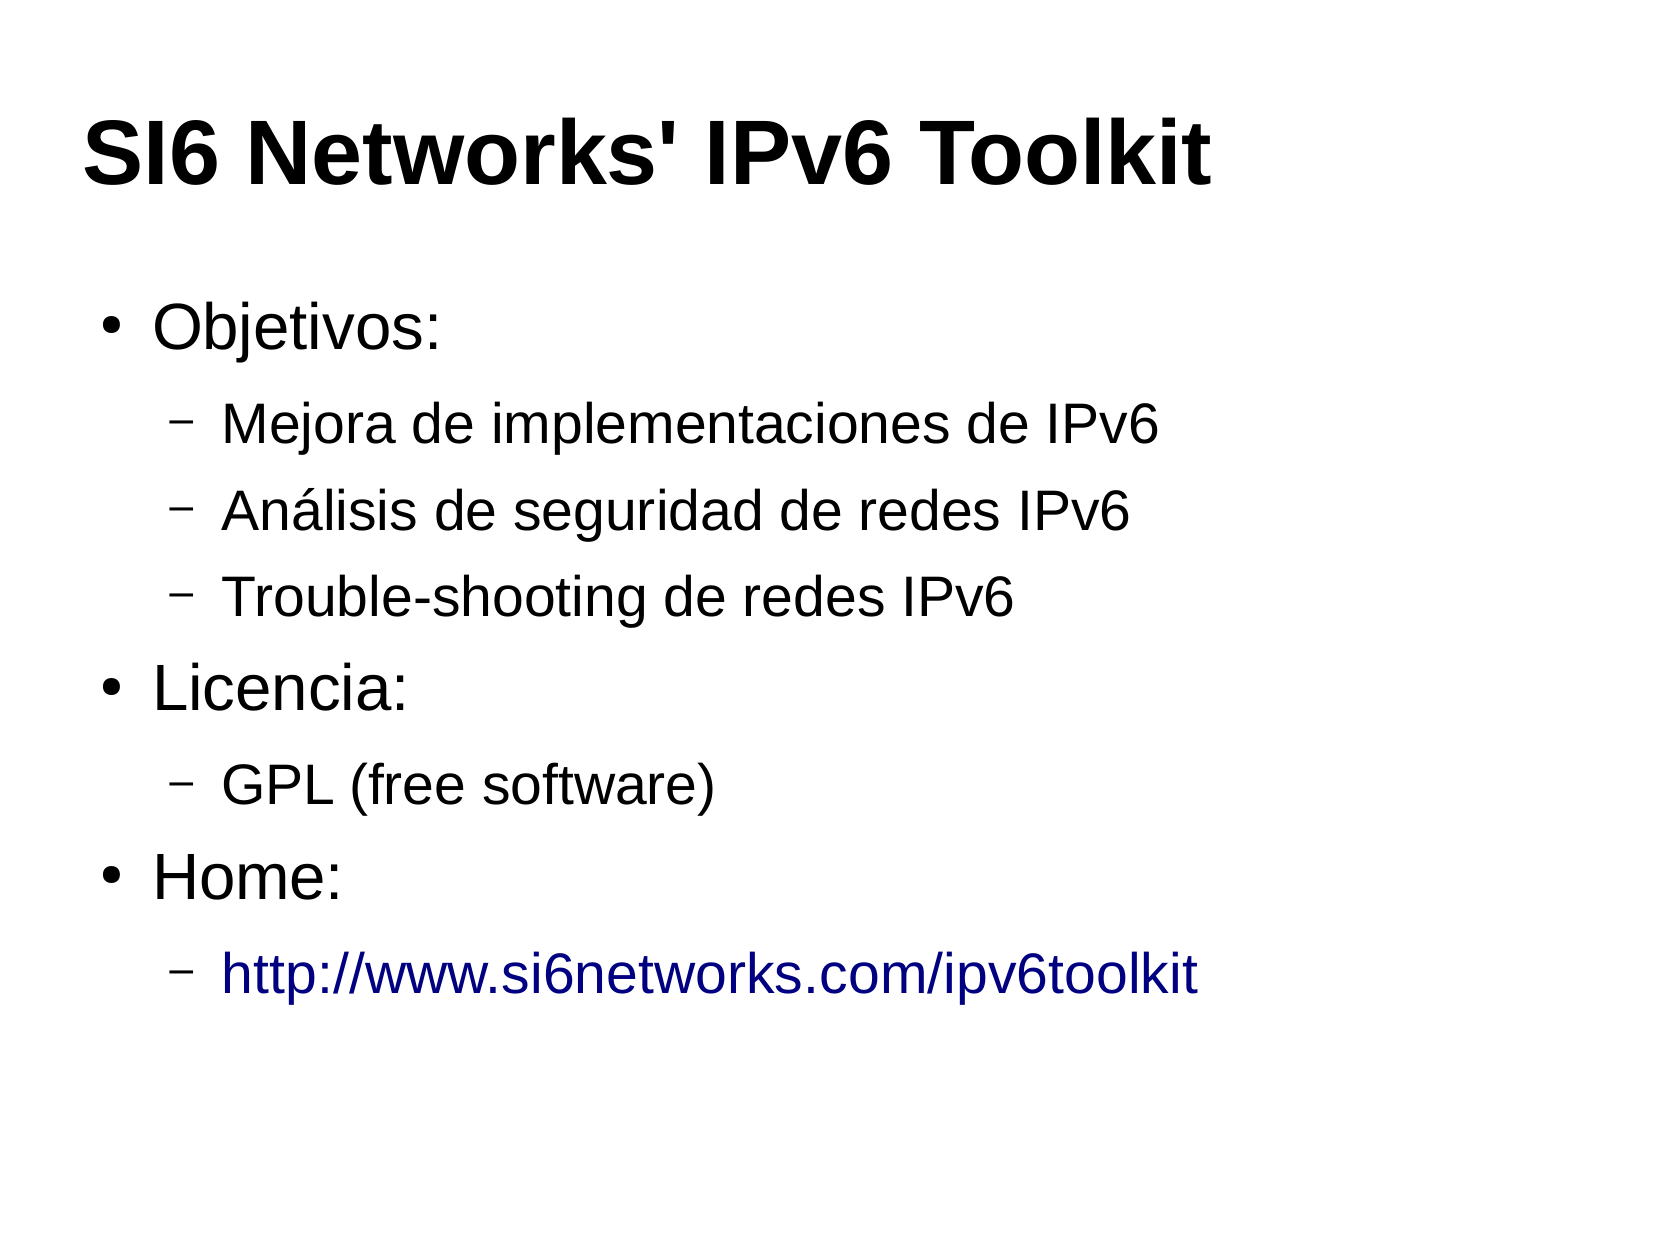

# SI6 Networks' IPv6 Toolkit
Objetivos:
Mejora de implementaciones de IPv6
Análisis de seguridad de redes IPv6
Trouble-shooting de redes IPv6
Licencia:
GPL (free software)
Home:
http://www.si6networks.com/ipv6toolkit